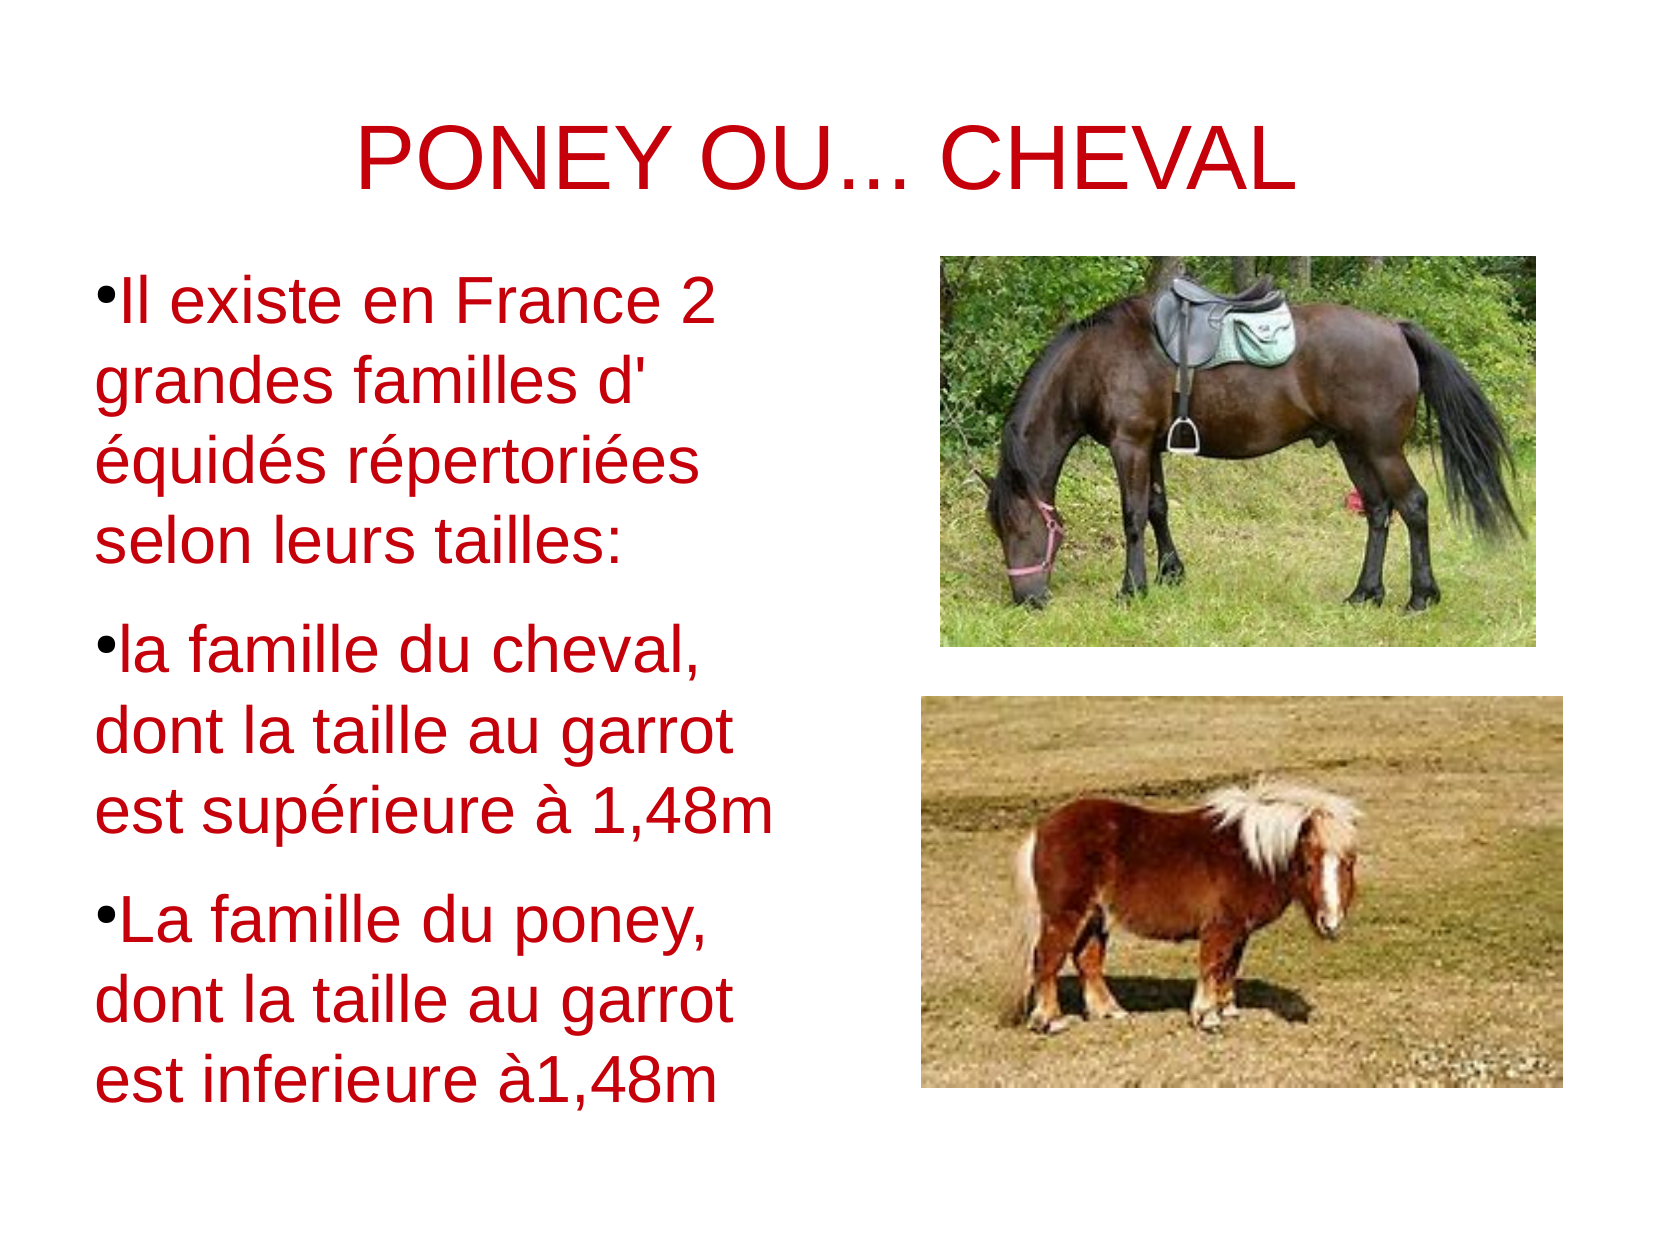

# PONEY OU... CHEVAL
Il existe en France 2 grandes familles d' équidés répertoriées selon leurs tailles:
la famille du cheval, dont la taille au garrot est supérieure à 1,48m
La famille du poney, dont la taille au garrot est inferieure à1,48m